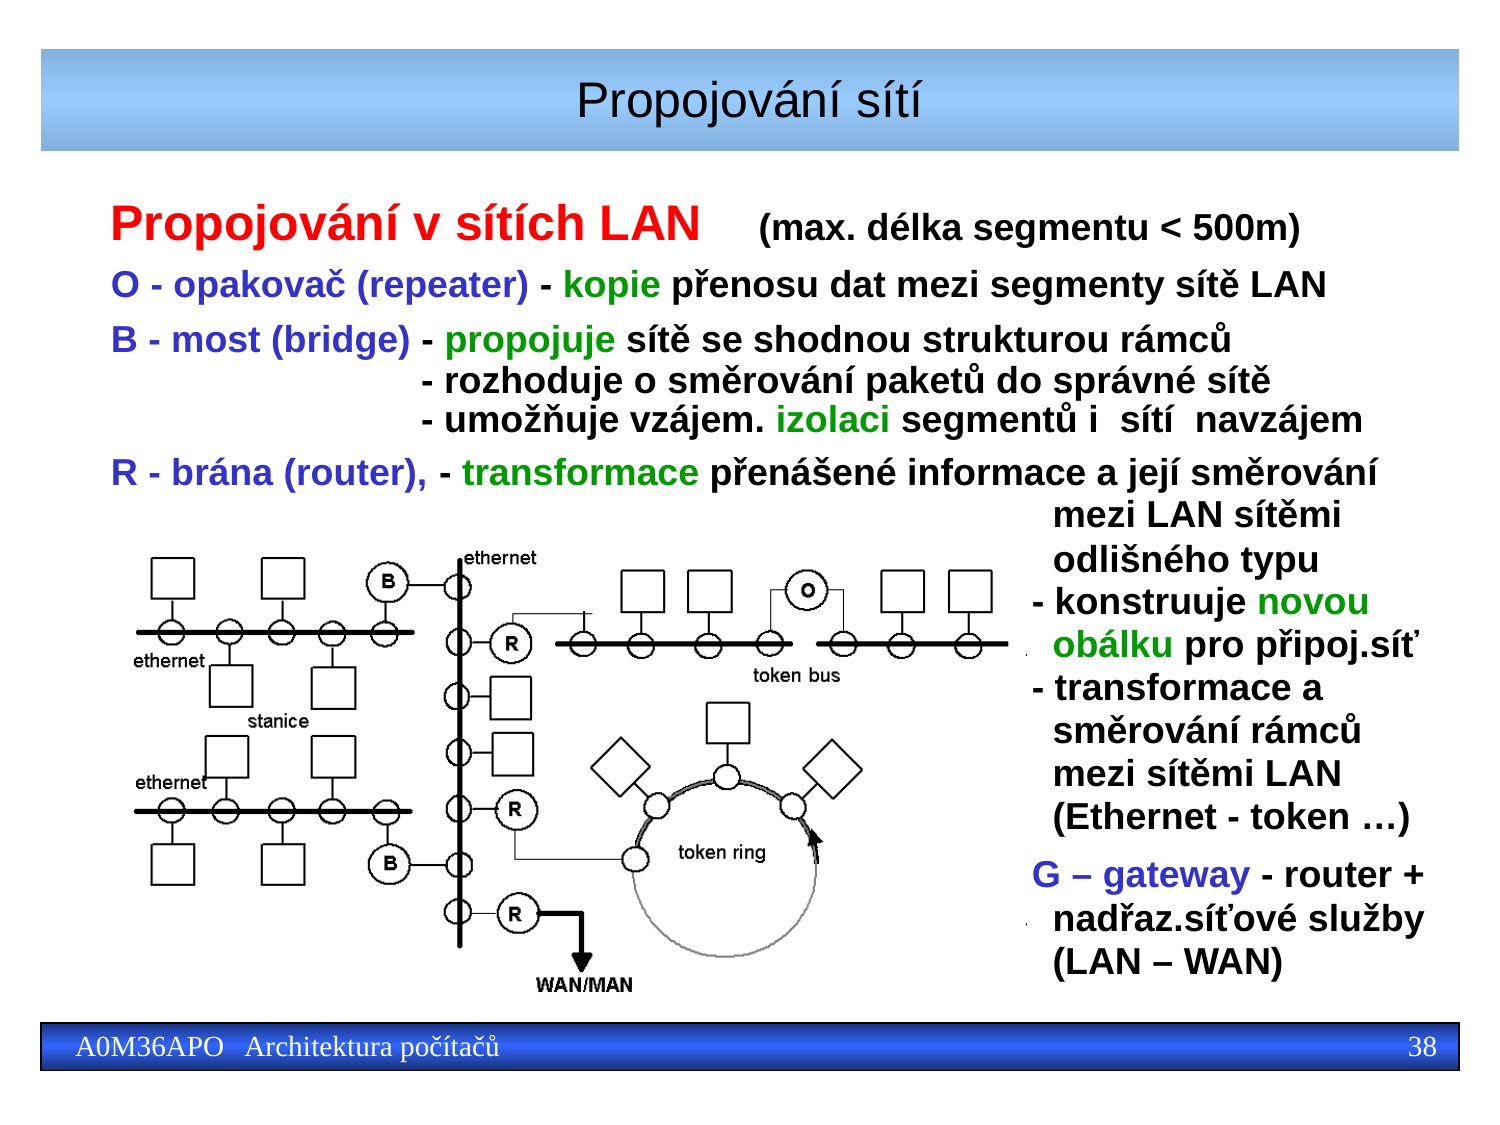

# Propojování sítí
Propojování v sítích LAN (max. délka segmentu < 500m)
O - opakovač (repeater) - kopie přenosu dat mezi segmenty sítě LAN
B - most (bridge) - propojuje sítě se shodnou strukturou rámců
		 - rozhoduje o směrování paketů do správné sítě
		 - umožňuje vzájem. izolaci segmentů i sítí navzájem
R - brána (router), - transformace přenášené informace a její směrování 						 mezi LAN sítěmi
 						 odlišného typu
						 - konstruuje novou
 						 obálku pro připoj.síť
						 - transformace a
						 směrování rámců
						 mezi sítěmi LAN
						 (Ethernet - token …)
						 G – gateway - router +
						 nadřaz.síťové služby
						 (LAN – WAN)
A0M36APO Architektura počítačů
38